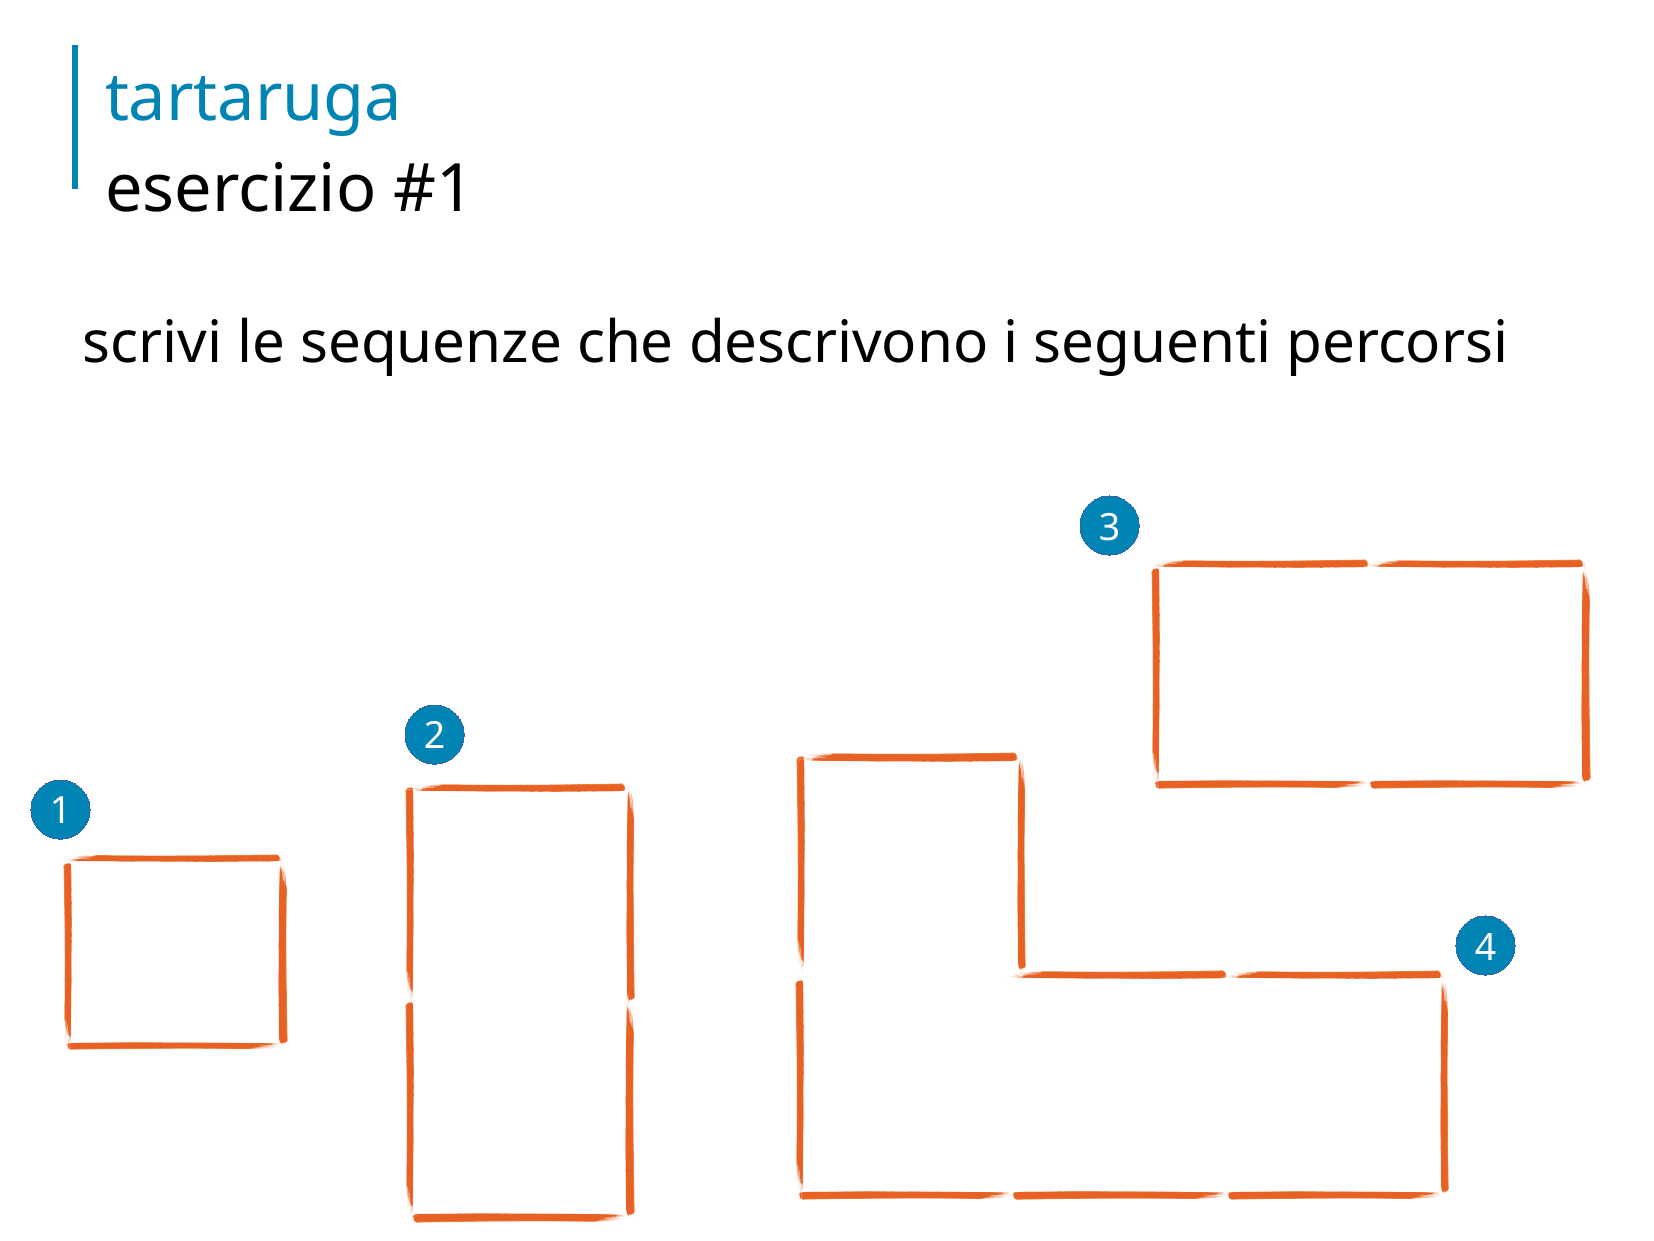

# tartaruga esercizio #1
scrivi le sequenze che descrivono i seguenti percorsi
3
2
1
4